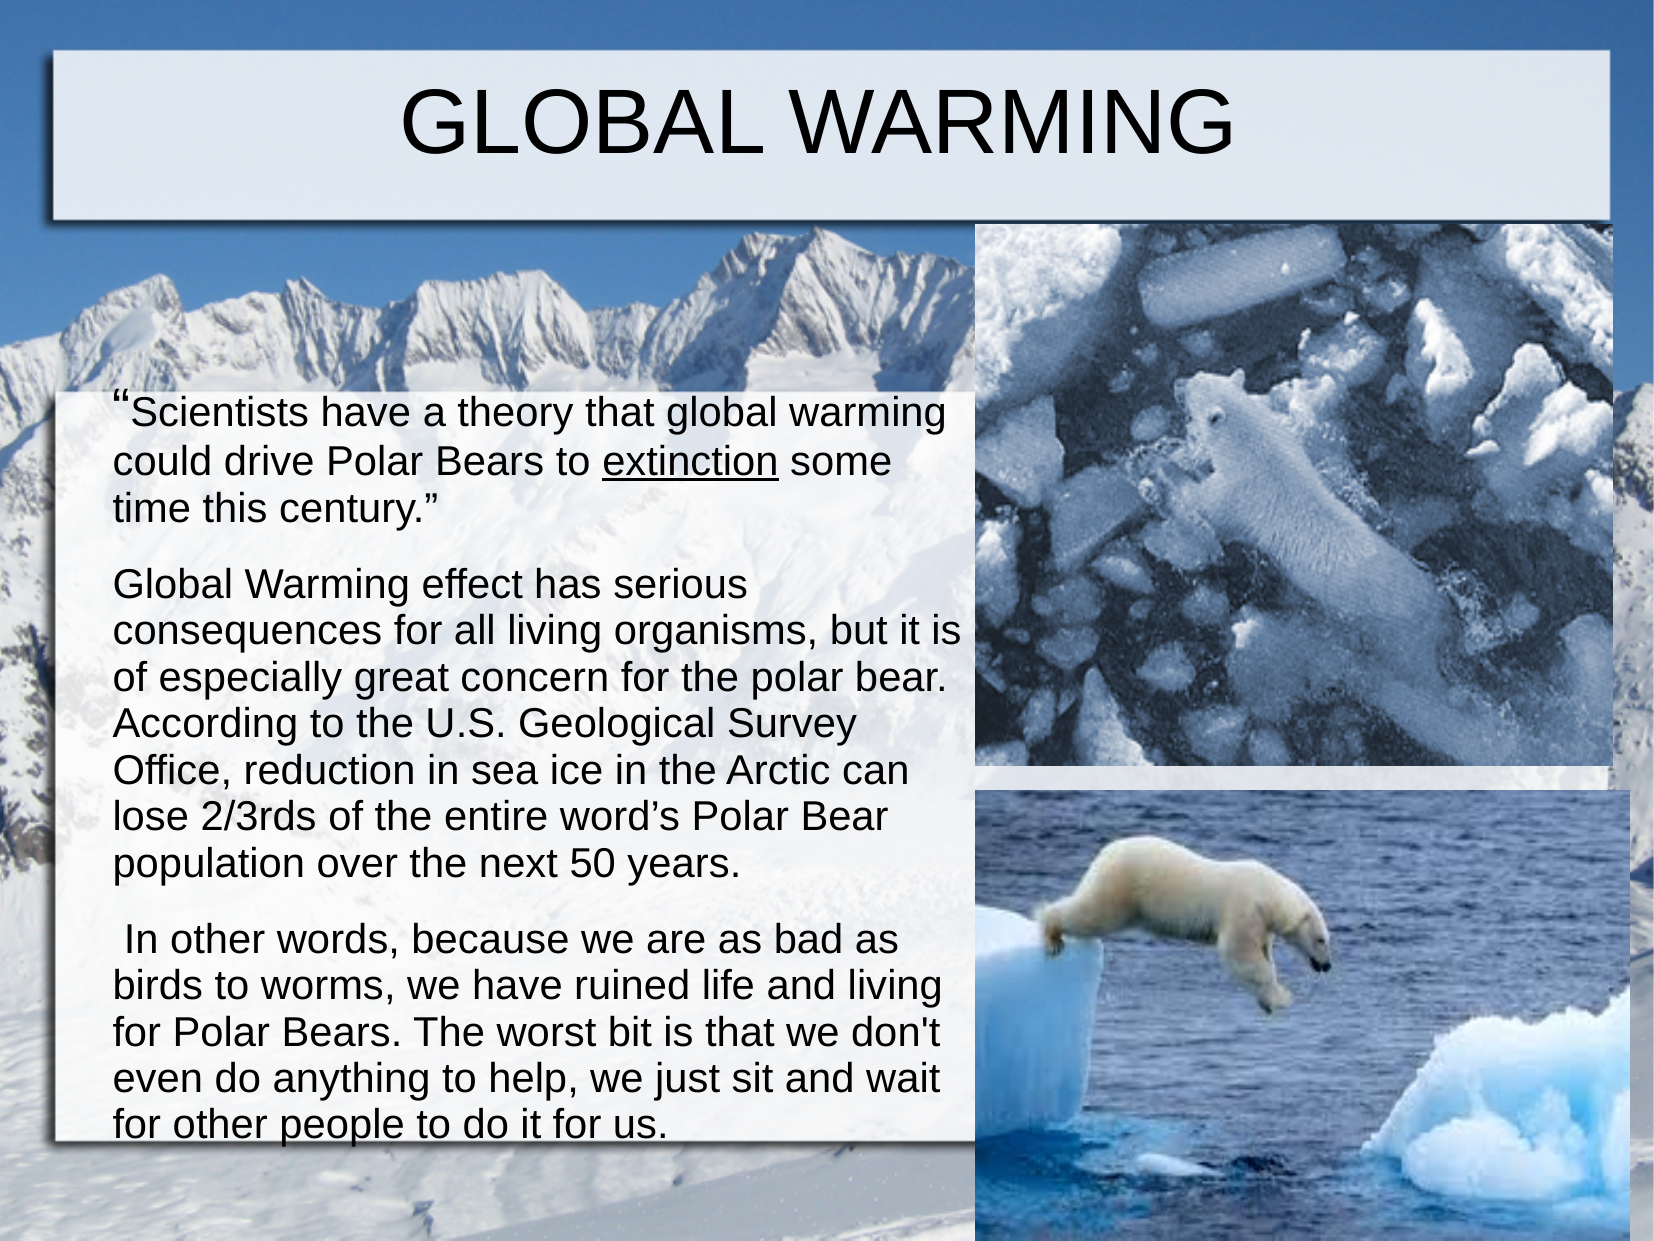

# GLOBAL WARMING
“Scientists have a theory that global warming could drive Polar Bears to extinction some time this century.”
Global Warming effect has serious consequences for all living organisms, but it is of especially great concern for the polar bear. According to the U.S. Geological Survey Office, reduction in sea ice in the Arctic can lose 2/3rds of the entire word’s Polar Bear population over the next 50 years.
 In other words, because we are as bad as birds to worms, we have ruined life and living for Polar Bears. The worst bit is that we don't even do anything to help, we just sit and wait for other people to do it for us.